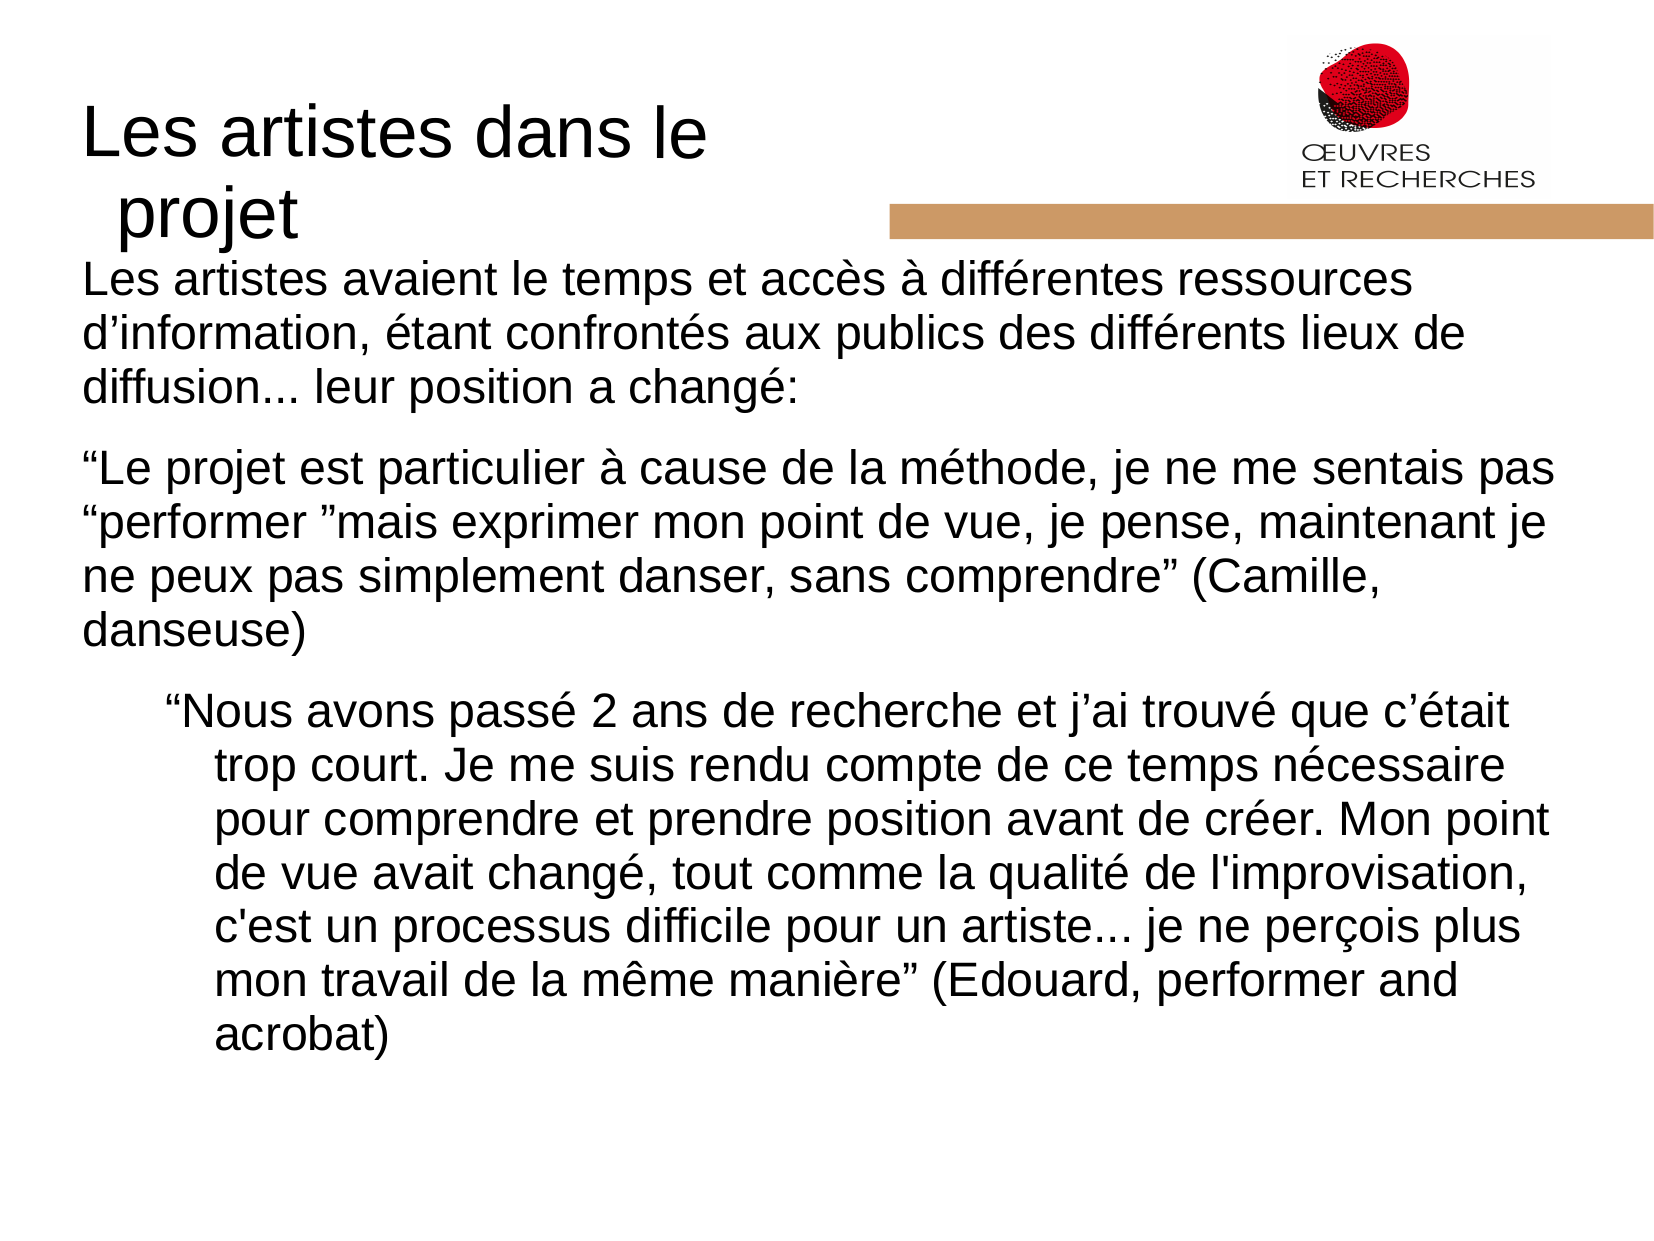

# Les artistes dans le projet
Les artistes avaient le temps et accès à différentes ressources d’information, étant confrontés aux publics des différents lieux de diffusion... leur position a changé:
“Le projet est particulier à cause de la méthode, je ne me sentais pas “performer ”mais exprimer mon point de vue, je pense, maintenant je ne peux pas simplement danser, sans comprendre” (Camille, danseuse)
“Nous avons passé 2 ans de recherche et j’ai trouvé que c’était trop court. Je me suis rendu compte de ce temps nécessaire pour comprendre et prendre position avant de créer. Mon point de vue avait changé, tout comme la qualité de l'improvisation, c'est un processus difficile pour un artiste... je ne perçois plus mon travail de la même manière” (Edouard, performer and acrobat)